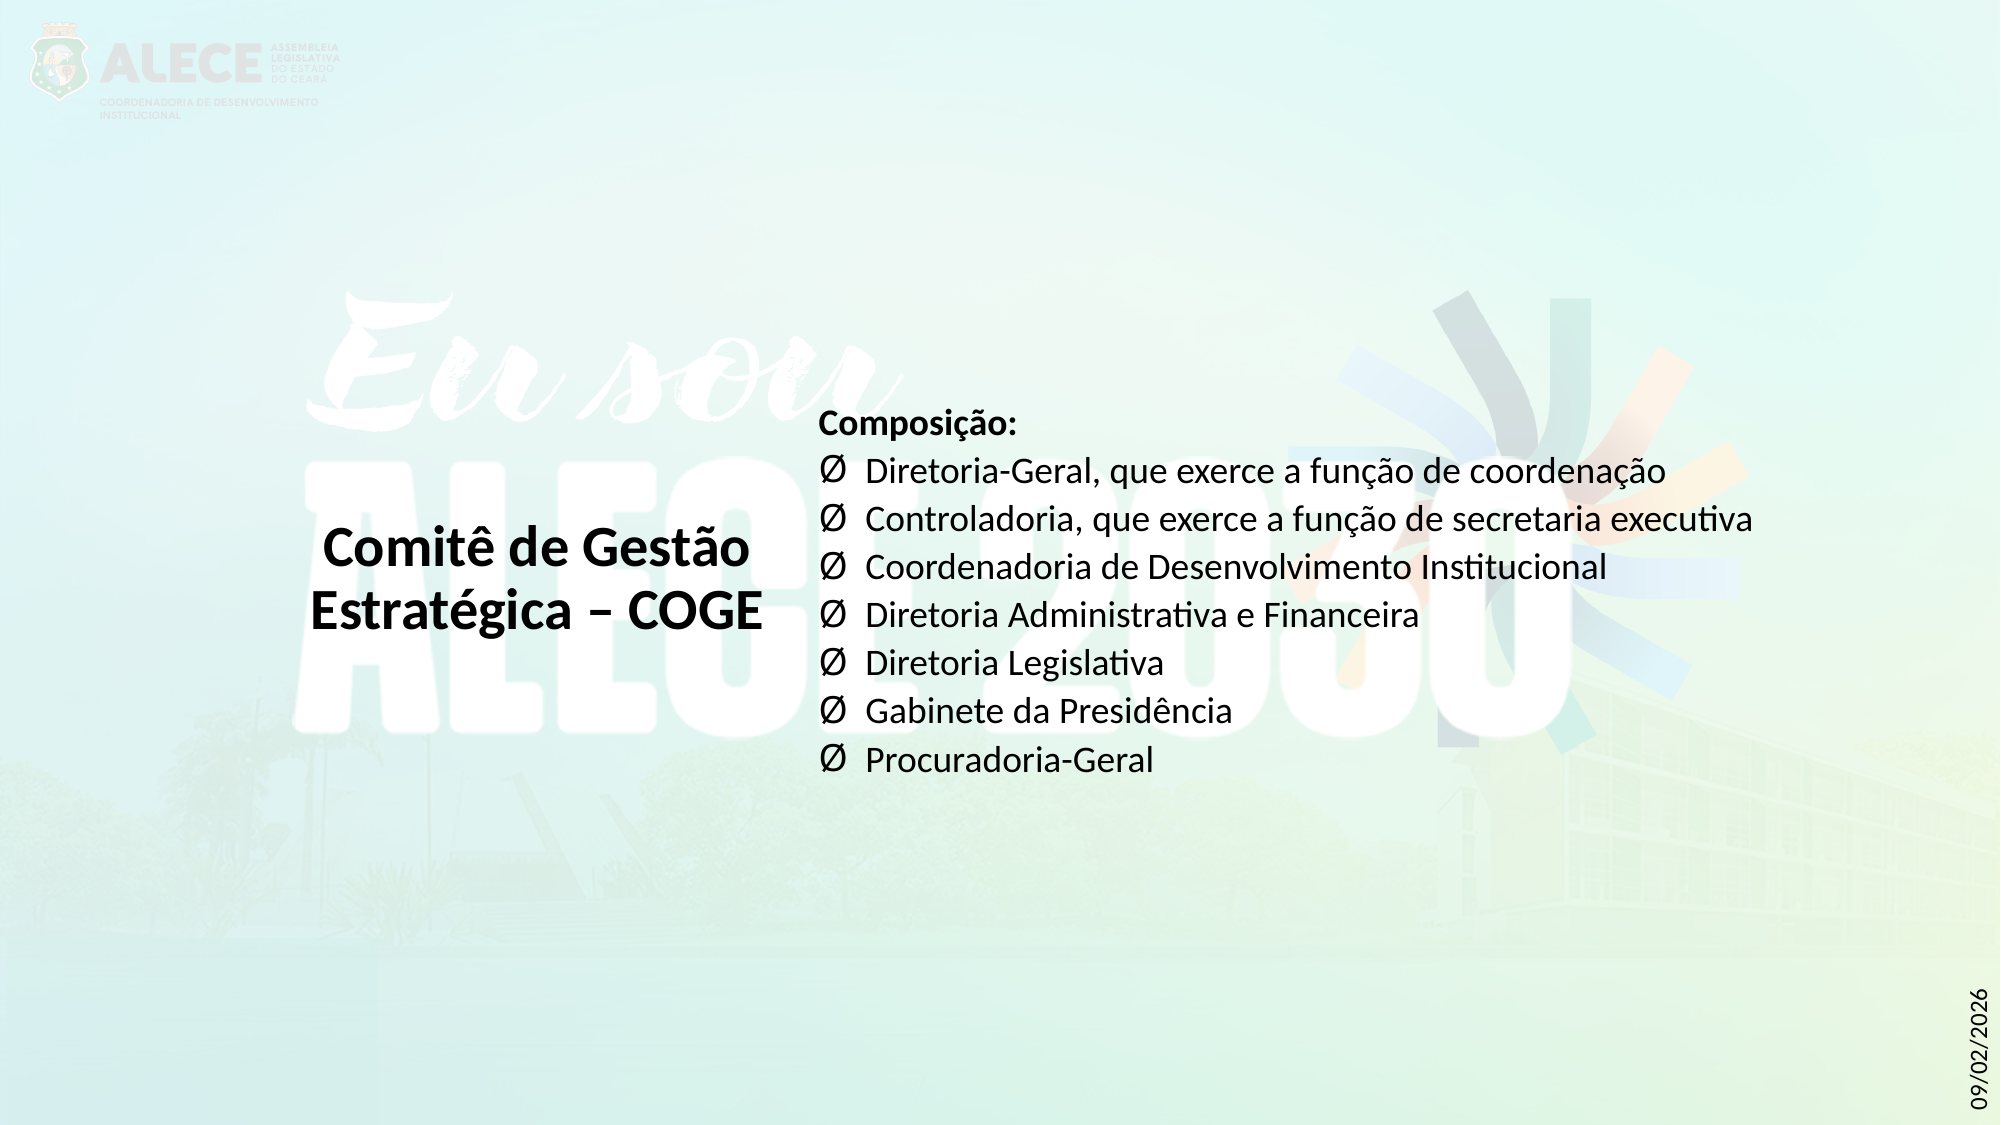

Composição:
Diretoria-Geral, que exerce a função de coordenação
Controladoria, que exerce a função de secretaria executiva
Coordenadoria de Desenvolvimento Institucional
Diretoria Administrativa e Financeira
Diretoria Legislativa
Gabinete da Presidência
Procuradoria-Geral
# Comitê de Gestão Estratégica – COGE
09/02/2026